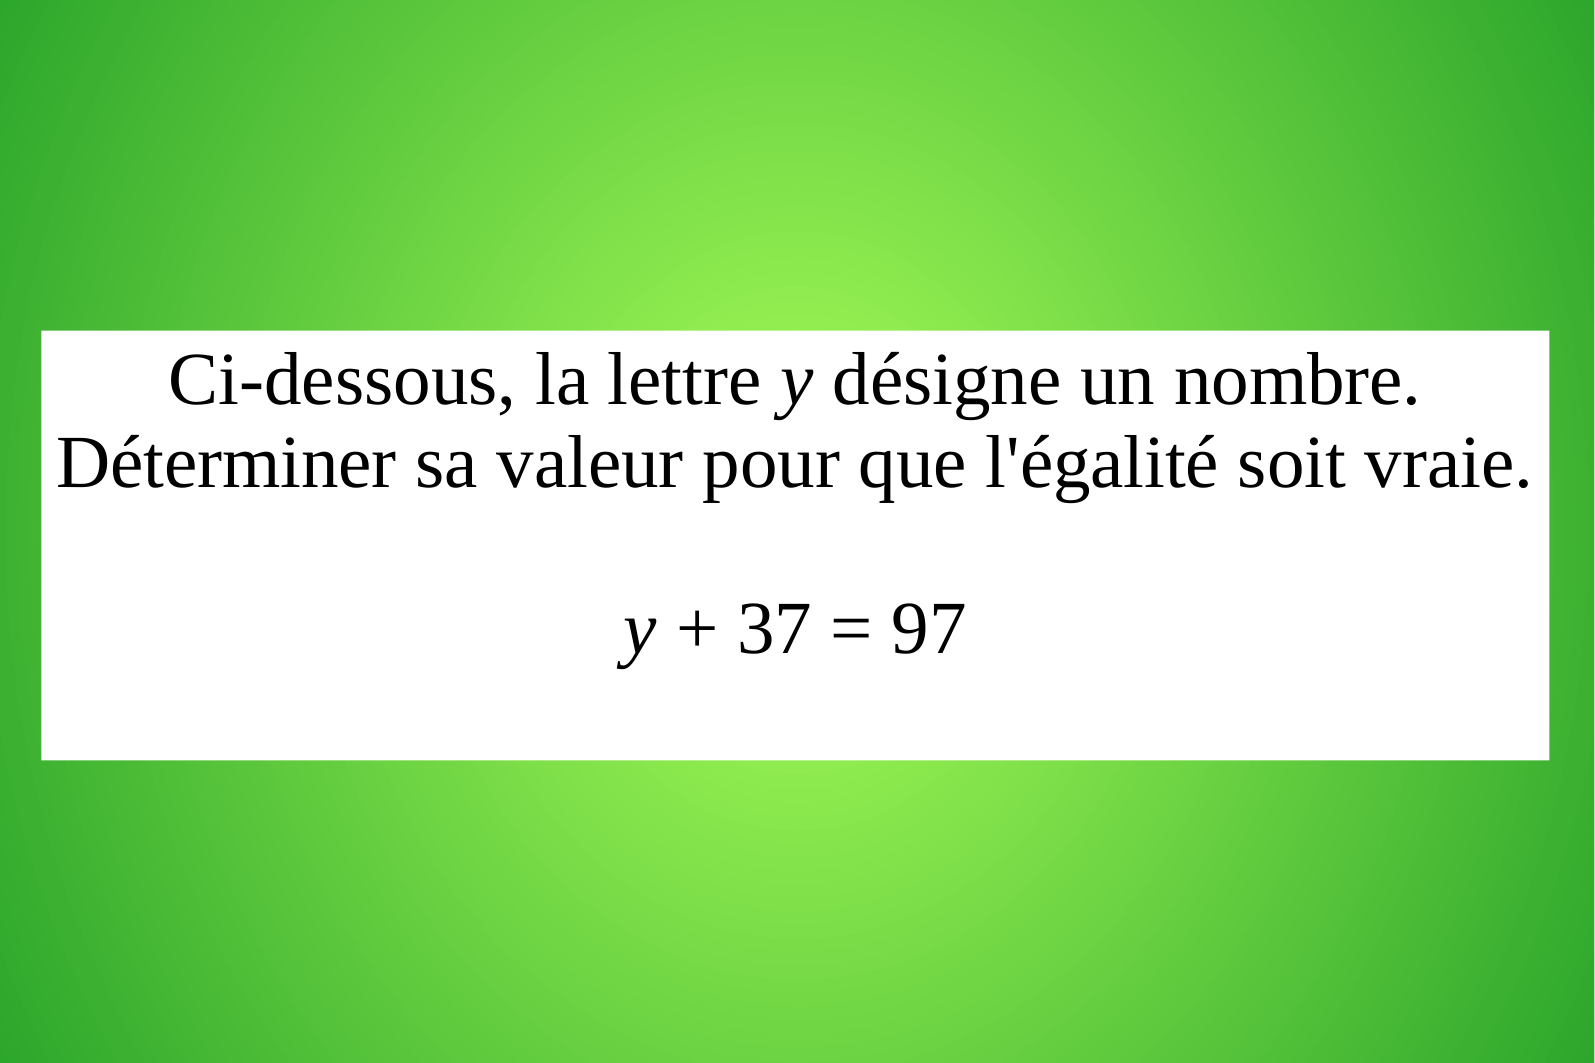

Ci-dessous, la lettre y désigne un nombre.
Déterminer sa valeur pour que l'égalité soit vraie.
y + 37 = 97